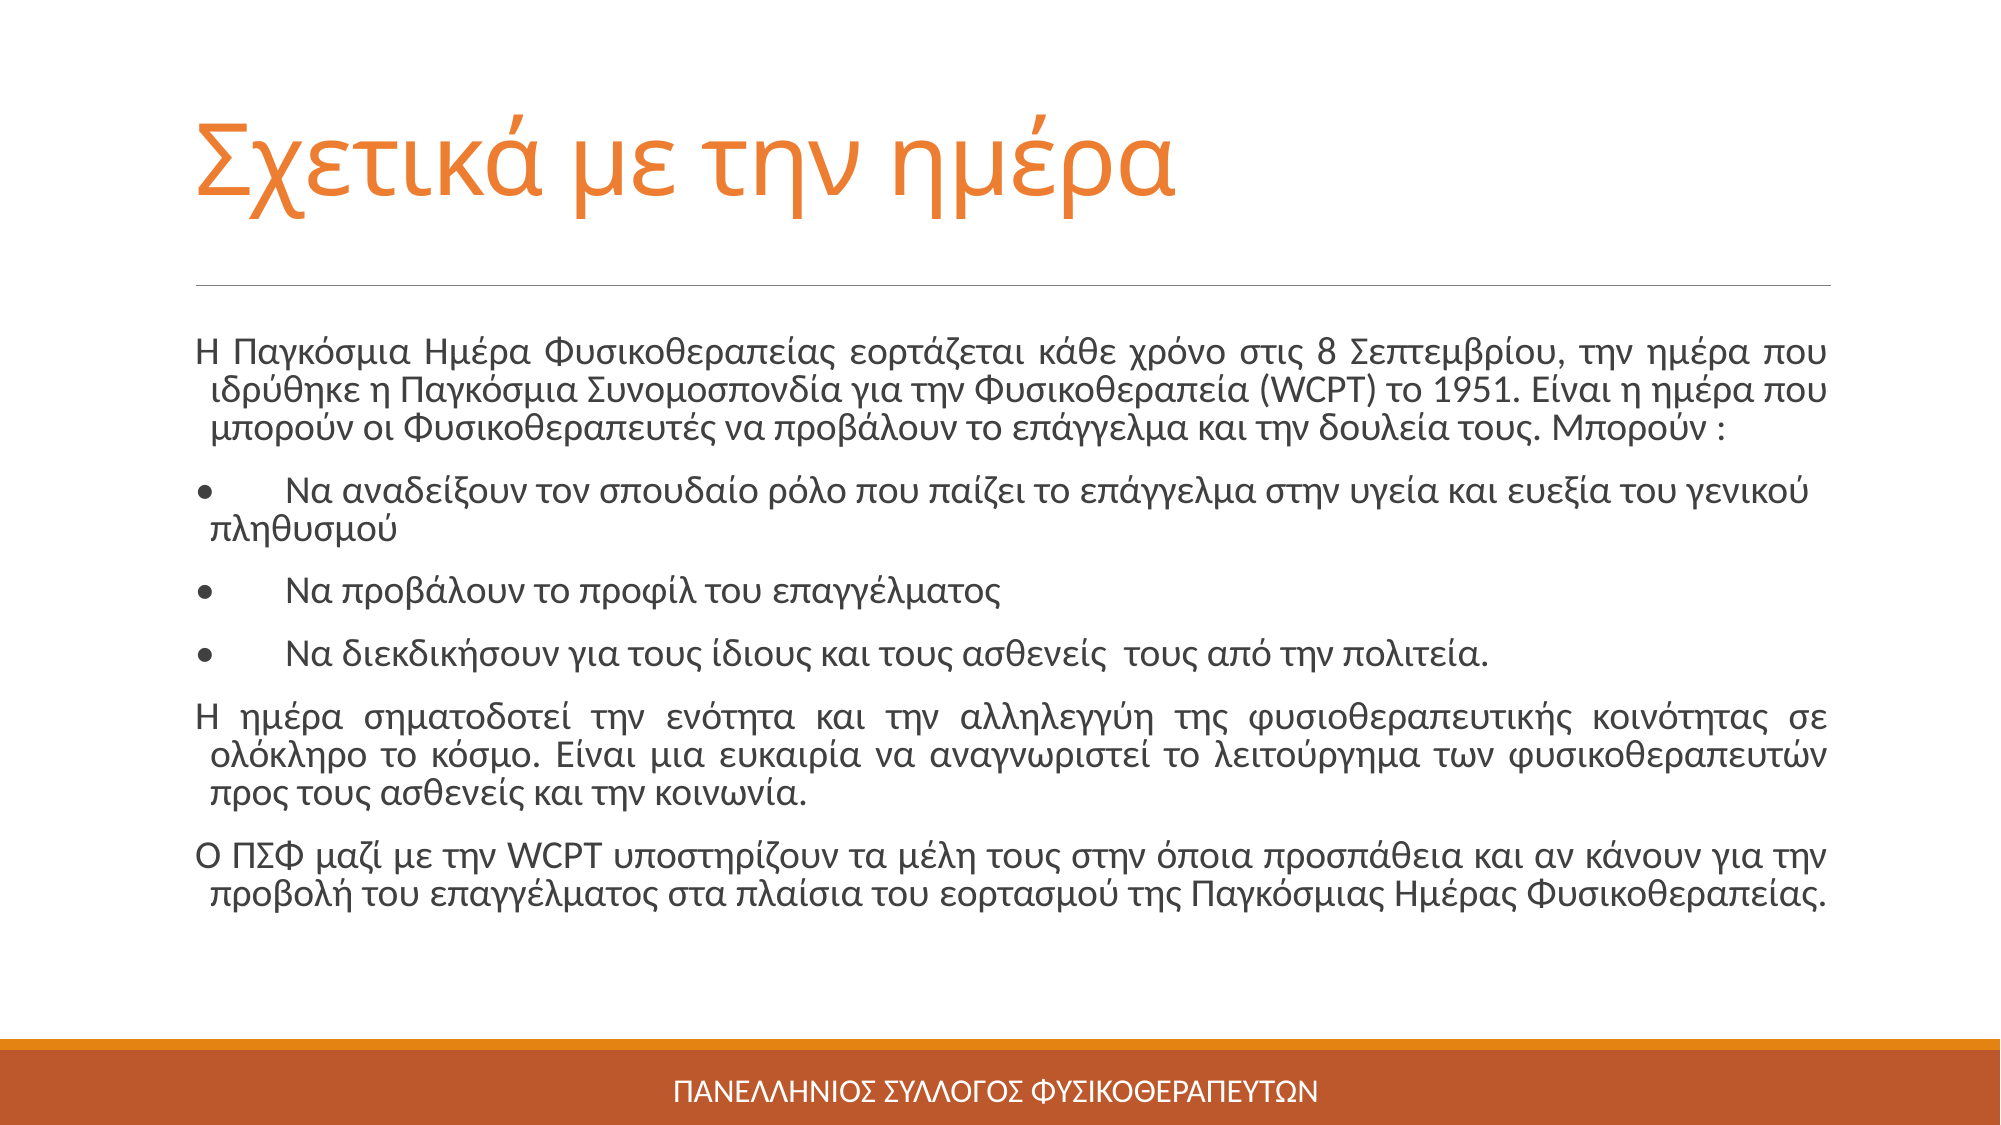

# Σχετικά με την ημέρα
Η Παγκόσμια Ημέρα Φυσικοθεραπείας εορτάζεται κάθε χρόνο στις 8 Σεπτεμβρίου, την ημέρα που ιδρύθηκε η Παγκόσμια Συνομοσπονδία για την Φυσικοθεραπεία (WCPT) το 1951. Είναι η ημέρα που μπορούν οι Φυσικοθεραπευτές να προβάλουν το επάγγελμα και την δουλεία τους. Μπορούν :
•	Να αναδείξουν τον σπουδαίο ρόλο που παίζει το επάγγελμα στην υγεία και ευεξία του γενικού πληθυσμού
•	Να προβάλουν το προφίλ του επαγγέλματος
•	Να διεκδικήσουν για τους ίδιους και τους ασθενείς τους από την πολιτεία.
Η ημέρα σηματοδοτεί την ενότητα και την αλληλεγγύη της φυσιοθεραπευτικής κοινότητας σε ολόκληρο το κόσμο. Είναι μια ευκαιρία να αναγνωριστεί το λειτούργημα των φυσικοθεραπευτών προς τους ασθενείς και την κοινωνία.
Ο ΠΣΦ μαζί με την WCPT υποστηρίζουν τα μέλη τους στην όποια προσπάθεια και αν κάνουν για την προβολή του επαγγέλματος στα πλαίσια του εορτασμού της Παγκόσμιας Ημέρας Φυσικοθεραπείας.
ΠΑΝΕΛΛΗΝΙΟΣ ΣΥΛΛΟΓΟΣ ΦΥΣΙΚΟΘΕΡΑΠΕΥΤΩΝ